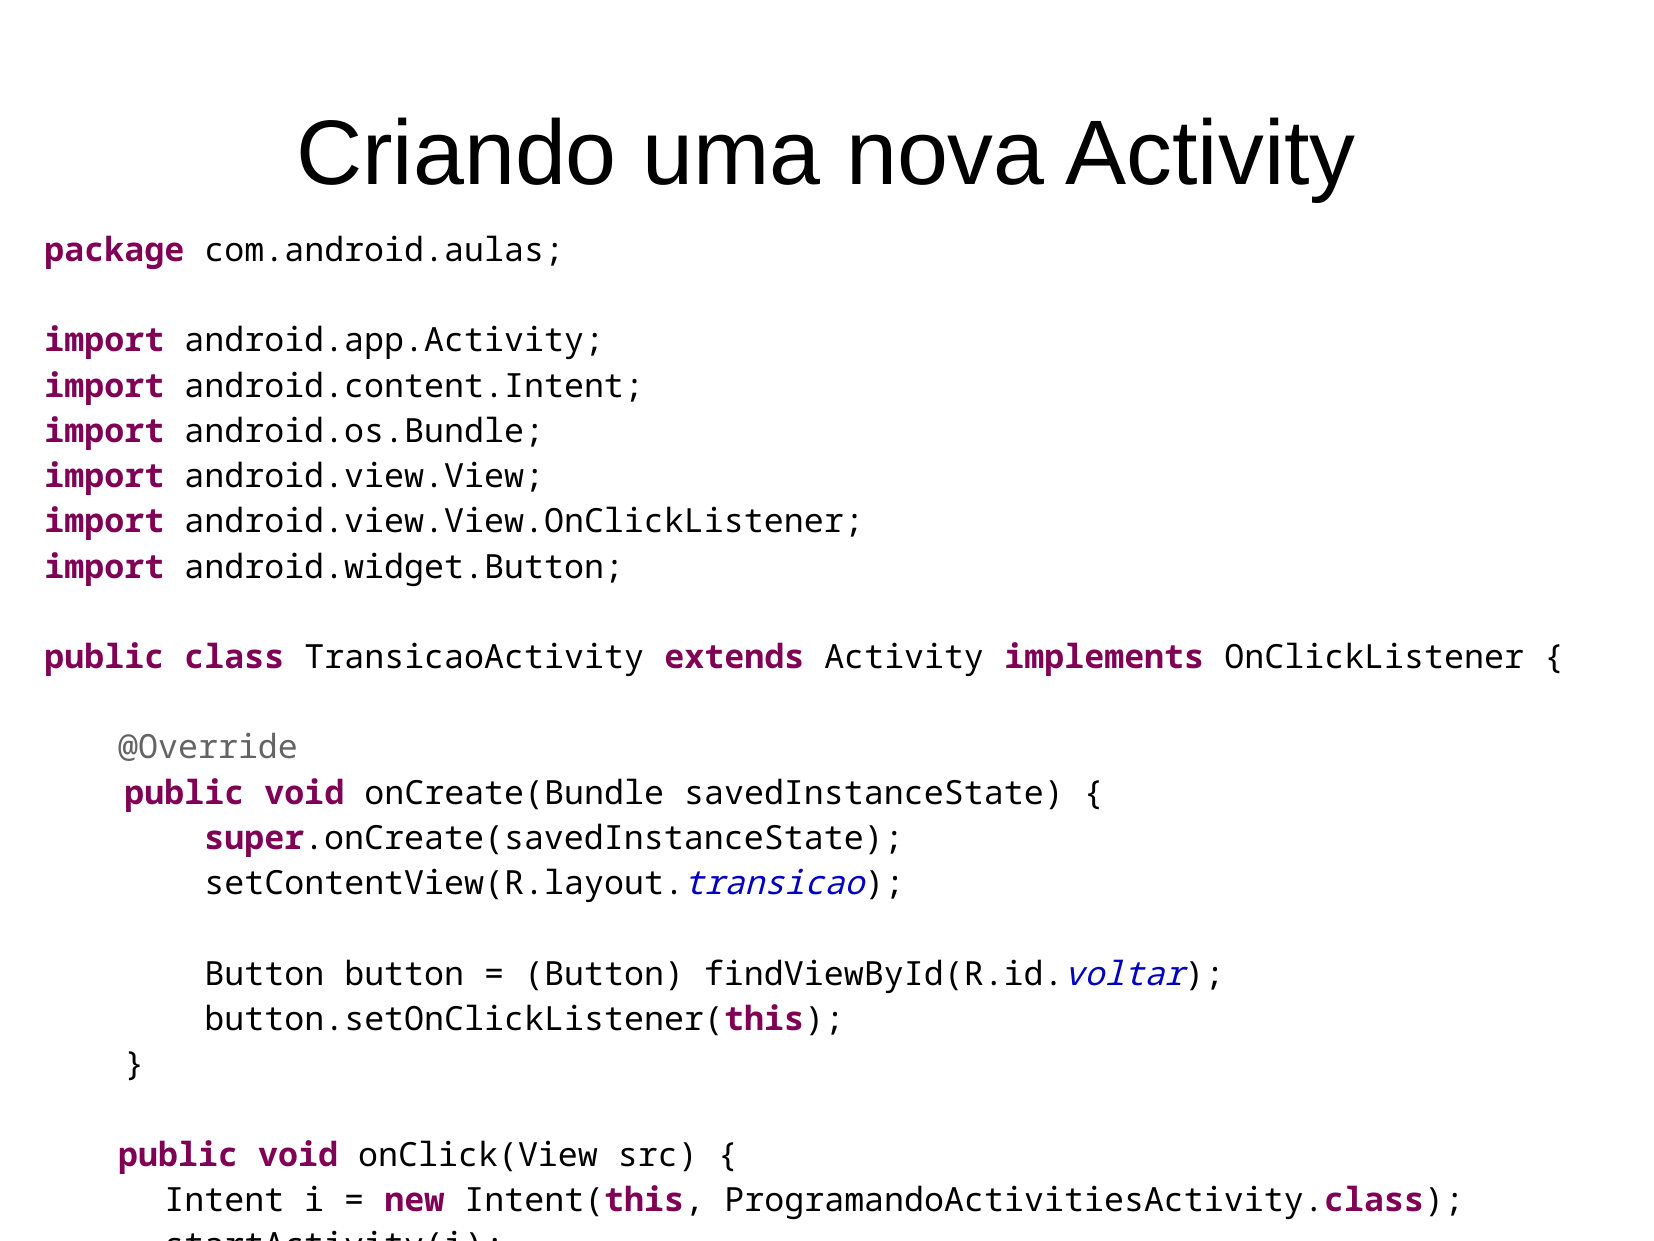

# Criando uma nova Activity
package com.android.aulas;
import android.app.Activity;
import android.content.Intent;
import android.os.Bundle;
import android.view.View;
import android.view.View.OnClickListener;
import android.widget.Button;
public class TransicaoActivity extends Activity implements OnClickListener {
	@Override
 public void onCreate(Bundle savedInstanceState) {
 super.onCreate(savedInstanceState);
 setContentView(R.layout.transicao);
 Button button = (Button) findViewById(R.id.voltar);
 button.setOnClickListener(this);
 }
	public void onClick(View src) {
 Intent i = new Intent(this, ProgramandoActivitiesActivity.class);
 startActivity(i);
 }
}